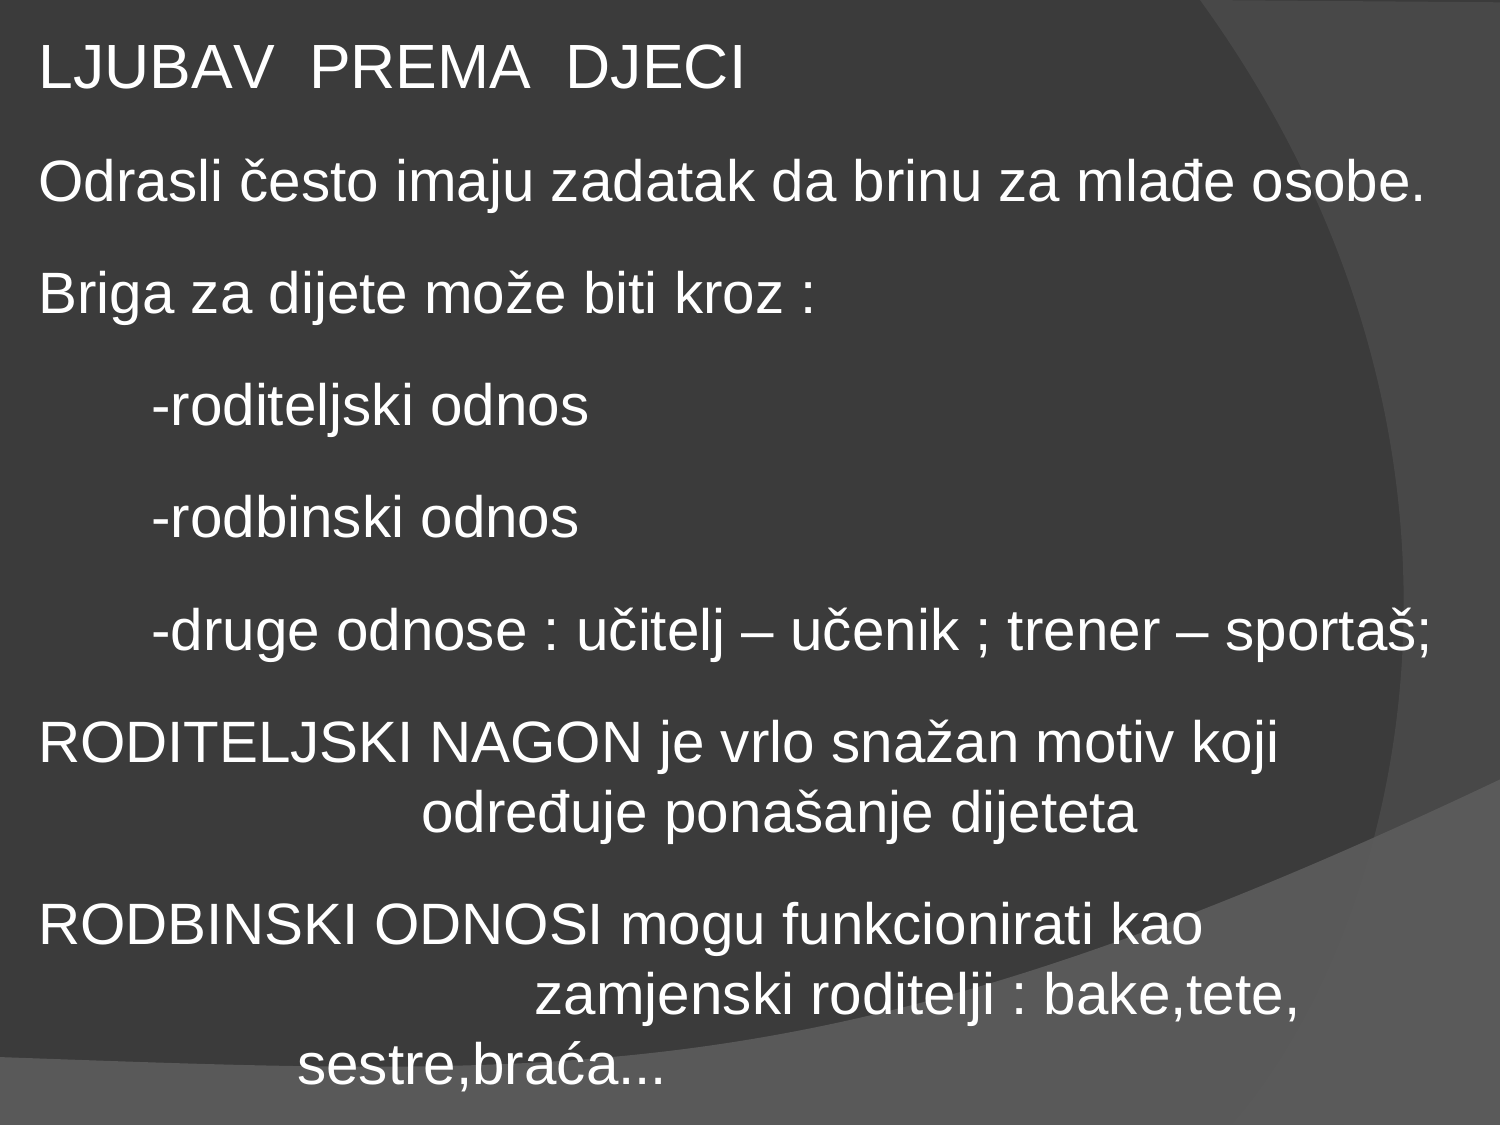

LJUBAV PREMA DJECI
Odrasli često imaju zadatak da brinu za mlađe osobe.
Briga za dijete može biti kroz :
	-roditeljski odnos
	-rodbinski odnos
	-druge odnose : učitelj – učenik ; trener – sportaš;
RODITELJSKI NAGON je vrlo snažan motiv koji 					 određuje ponašanje dijeteta
RODBINSKI ODNOSI mogu funkcionirati kao 					 zamjenski roditelji : bake,tete, 			 sestre,braća...
ODGAJATELJI : učitelji,treneri, psiholozi,socijalni radnici, voditelji izvanškolskih aktivnosti...